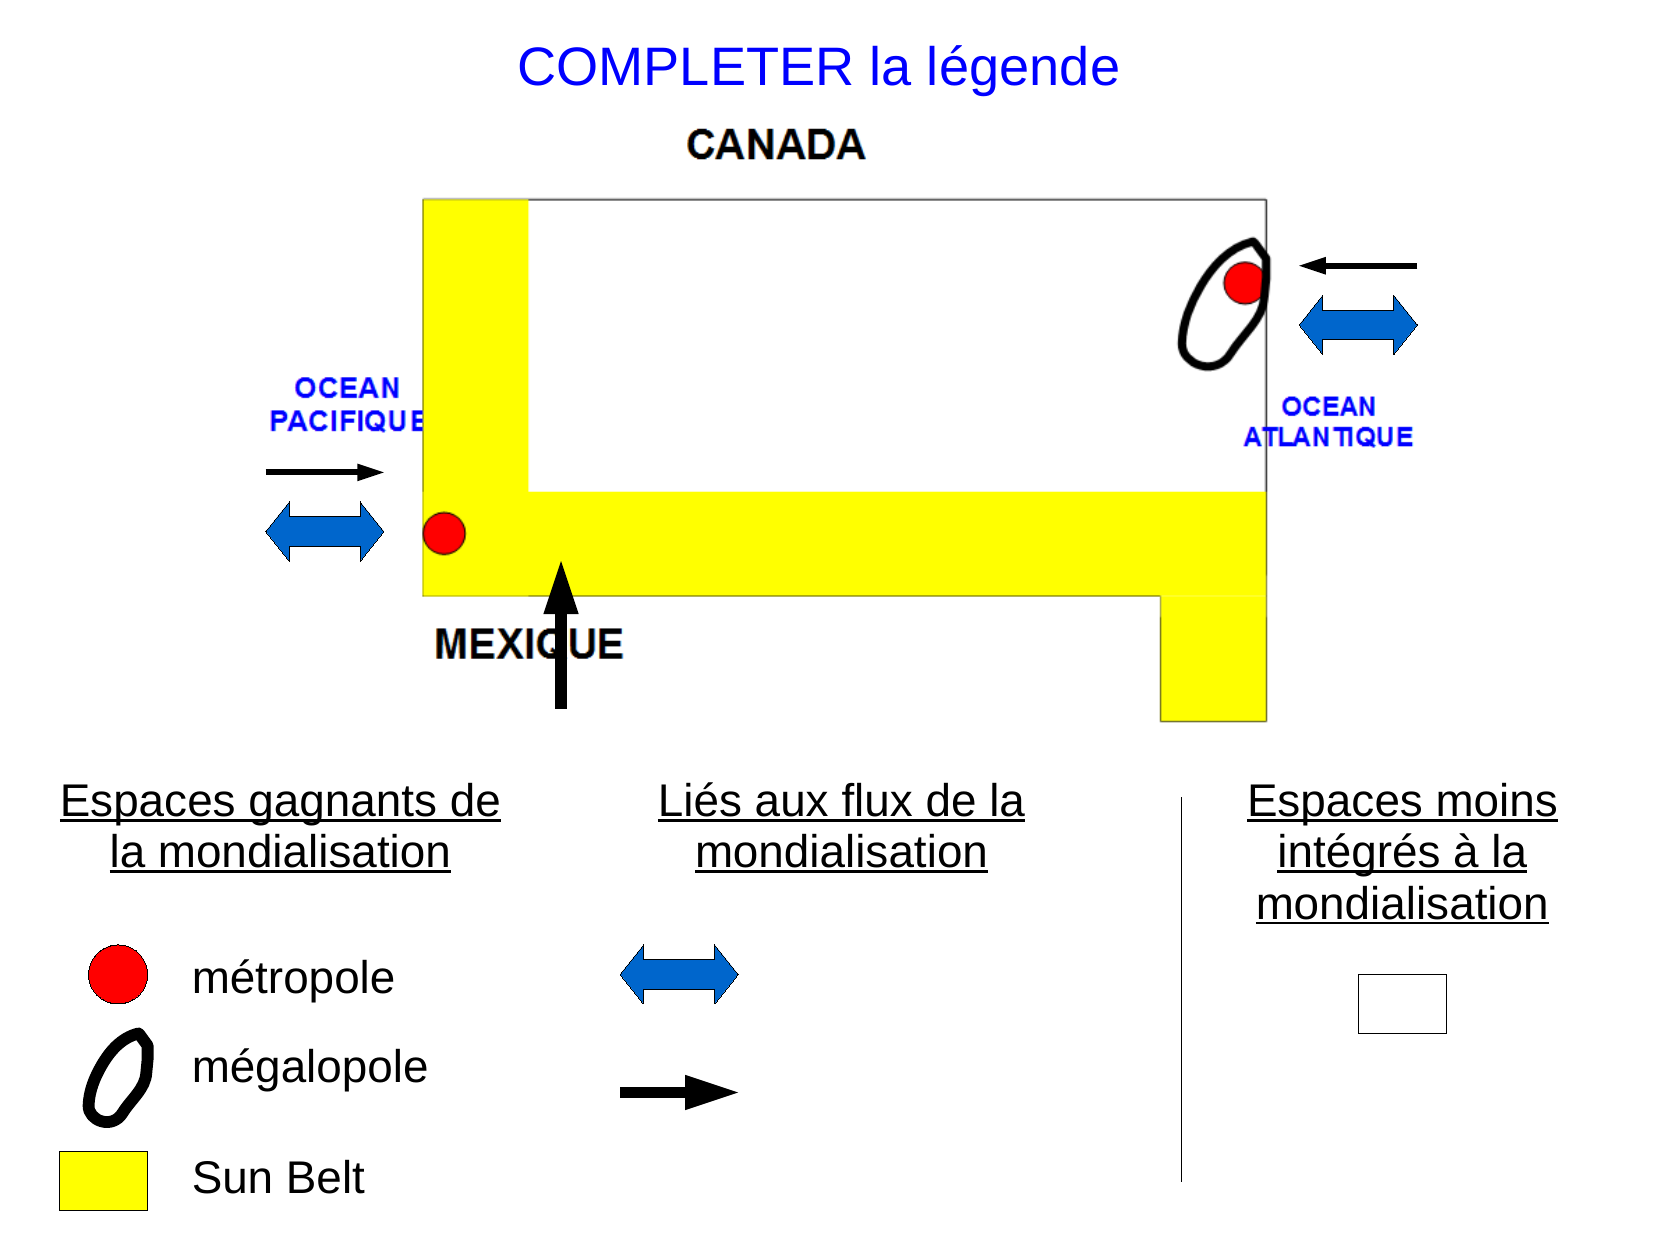

COMPLETER la légende
Espaces gagnants de la mondialisation
Liés aux flux de la mondialisation
Espaces moins intégrés à la mondialisation
métropole
mégalopole
Sun Belt